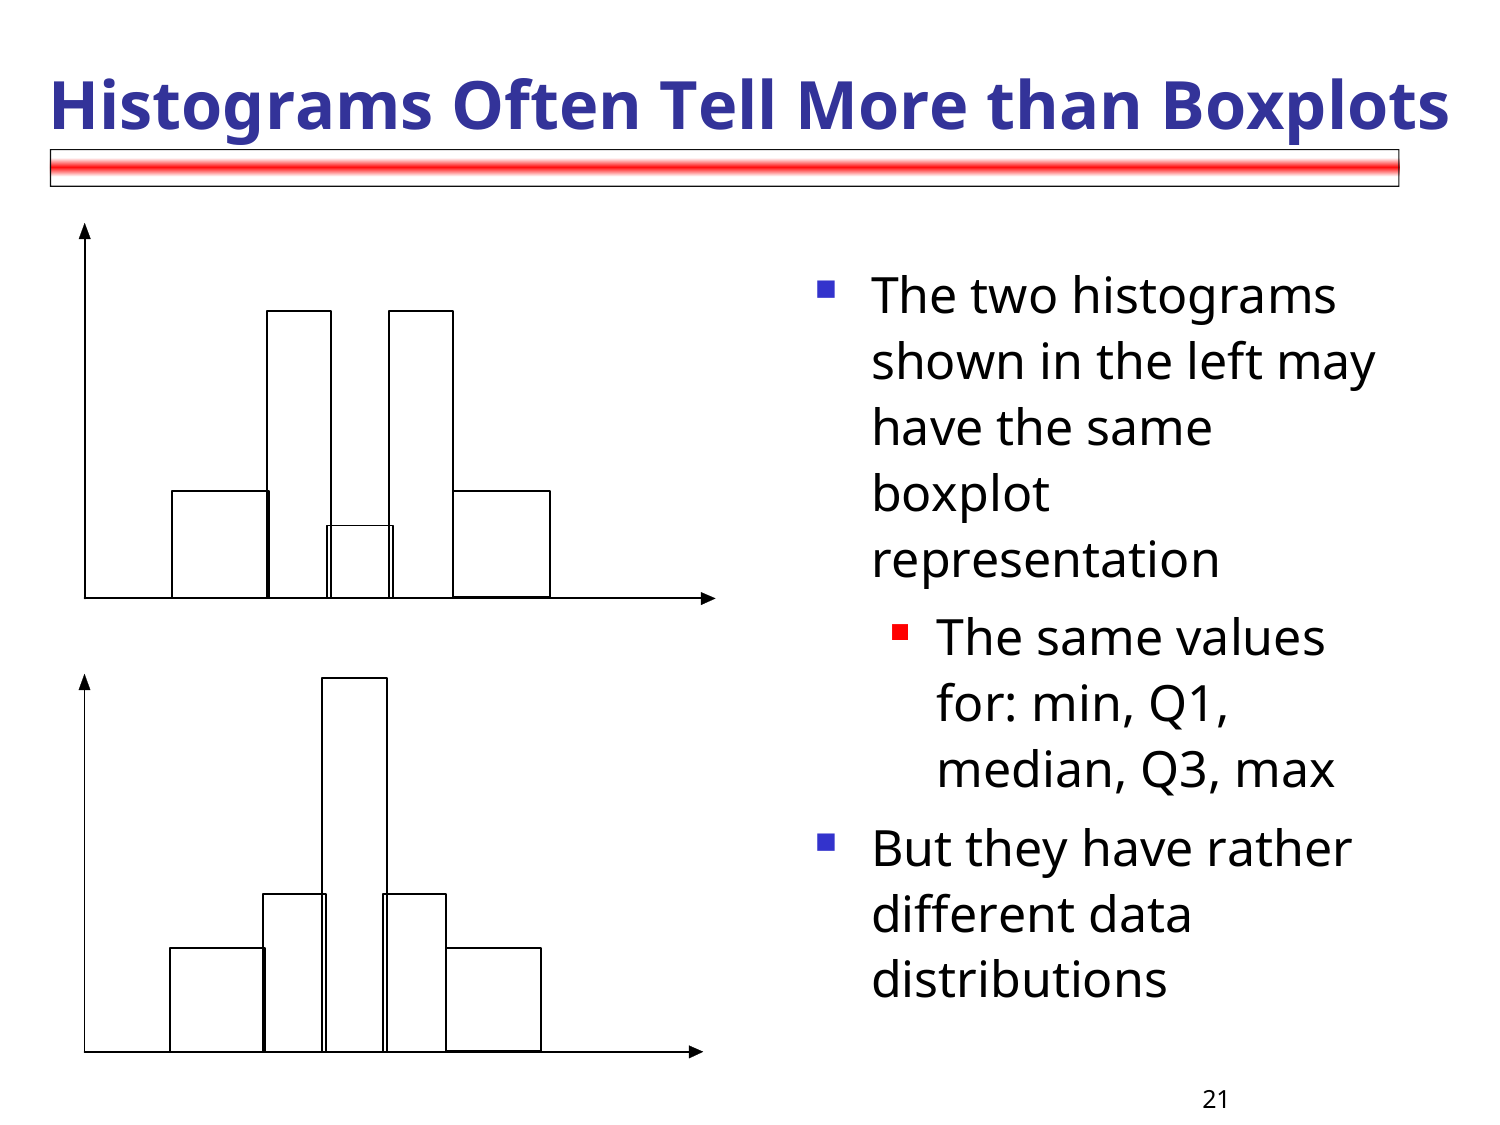

# Histograms Often Tell More than Boxplots
The two histograms shown in the left may have the same boxplot representation
The same values for: min, Q1, median, Q3, max
But they have rather different data distributions